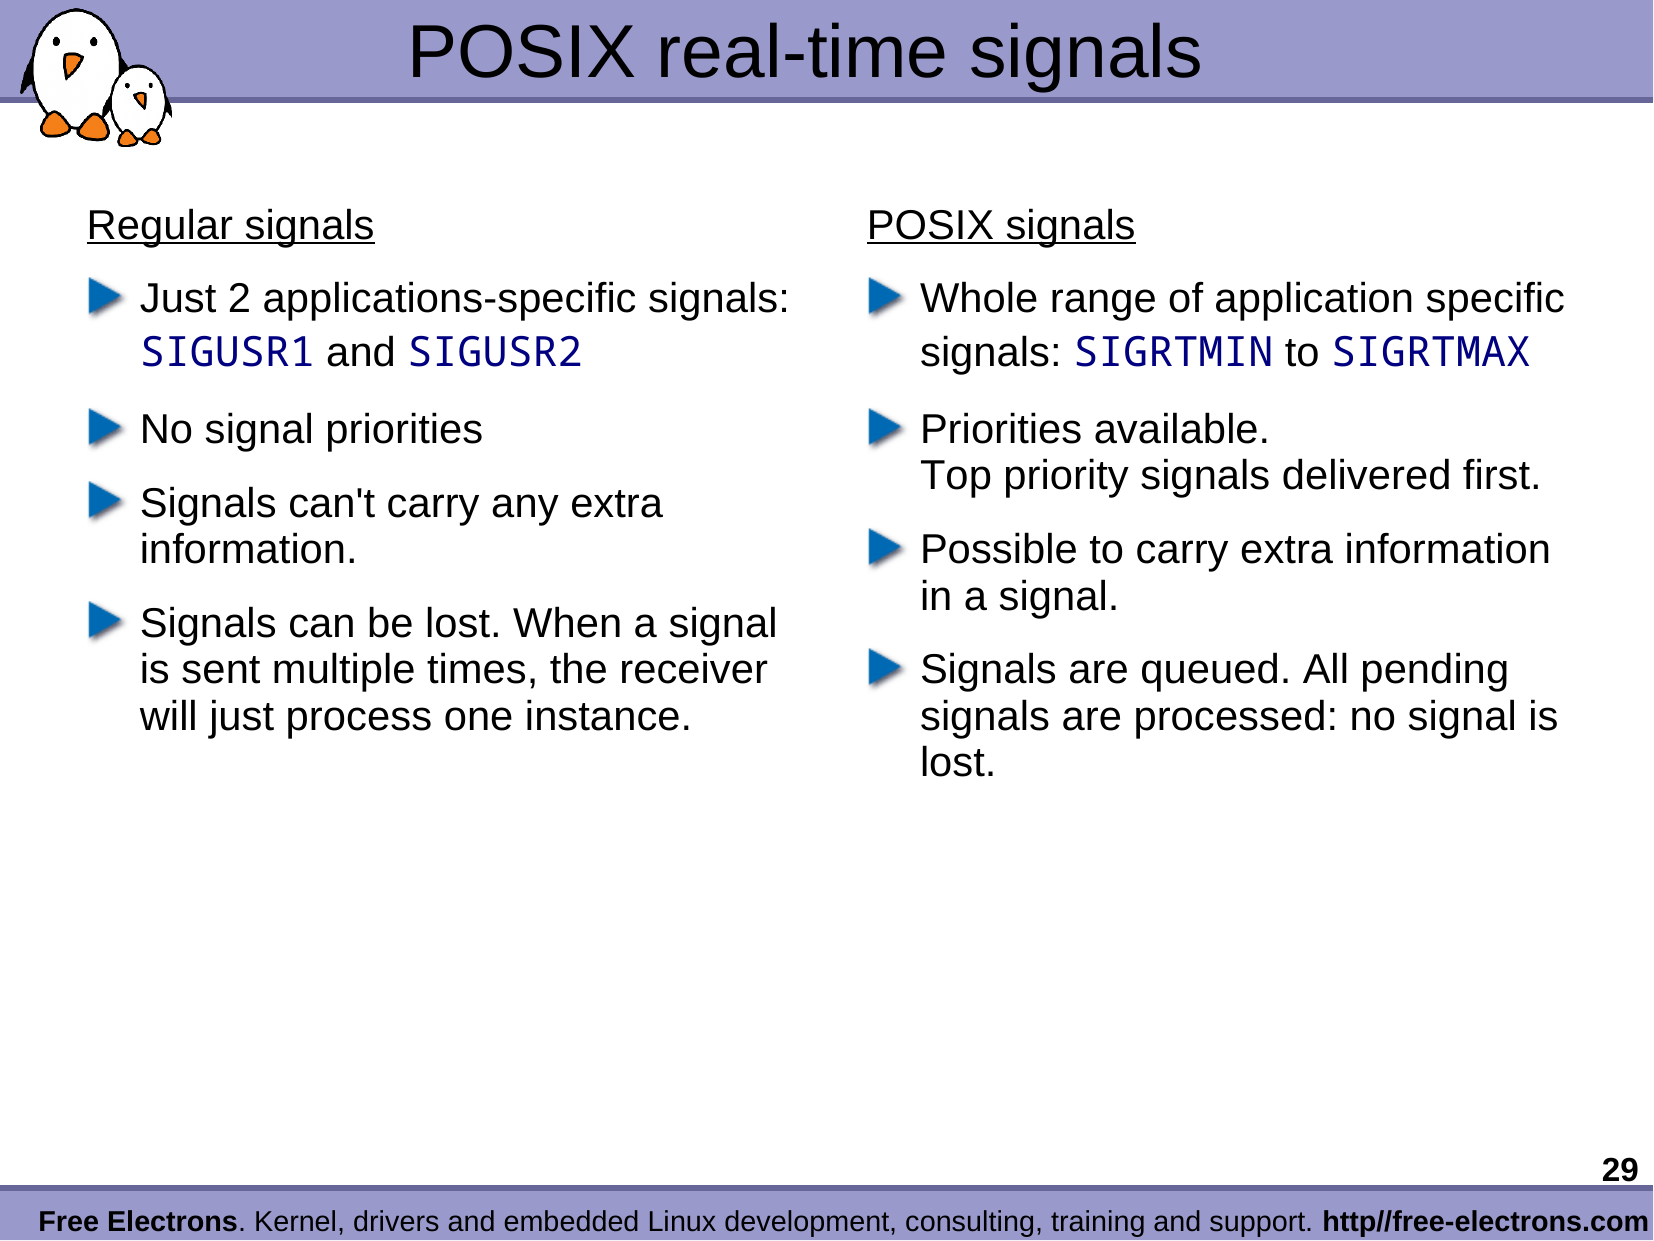

# POSIX real-time signals
Regular signals
Just 2 applications-specific signals:
SIGUSR1 and SIGUSR2
No signal priorities
Signals can't carry any extra information.
Signals can be lost. When a signal is sent multiple times, the receiver will just process one instance.
POSIX signals
Whole range of application specific signals: SIGRTMIN to SIGRTMAX
Priorities available.
Top priority signals delivered first.
Possible to carry extra information in a signal.
Signals are queued. All pending signals are processed: no signal is lost.